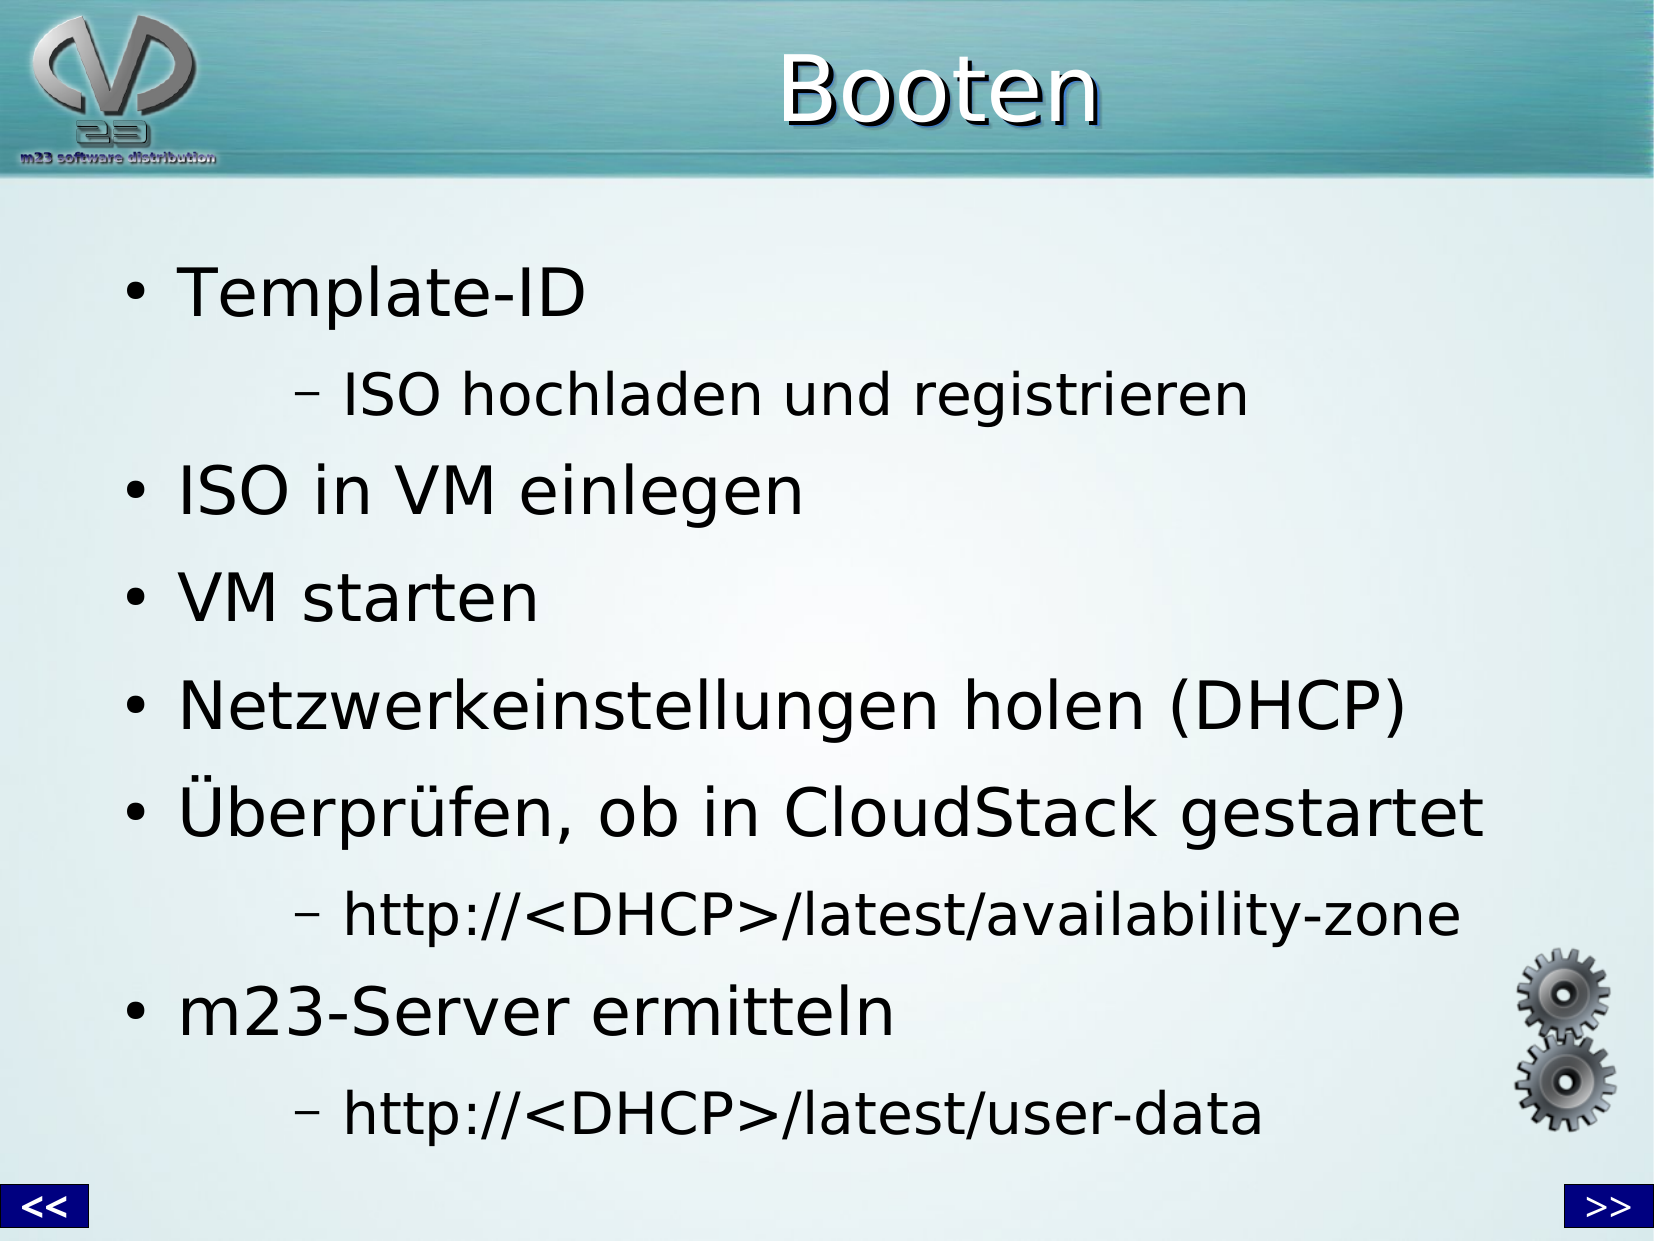

# Booten
Template-ID
ISO hochladen und registrieren
ISO in VM einlegen
VM starten
Netzwerkeinstellungen holen (DHCP)
Überprüfen, ob in CloudStack gestartet
http://<DHCP>/latest/availability-zone
m23-Server ermitteln
http://<DHCP>/latest/user-data